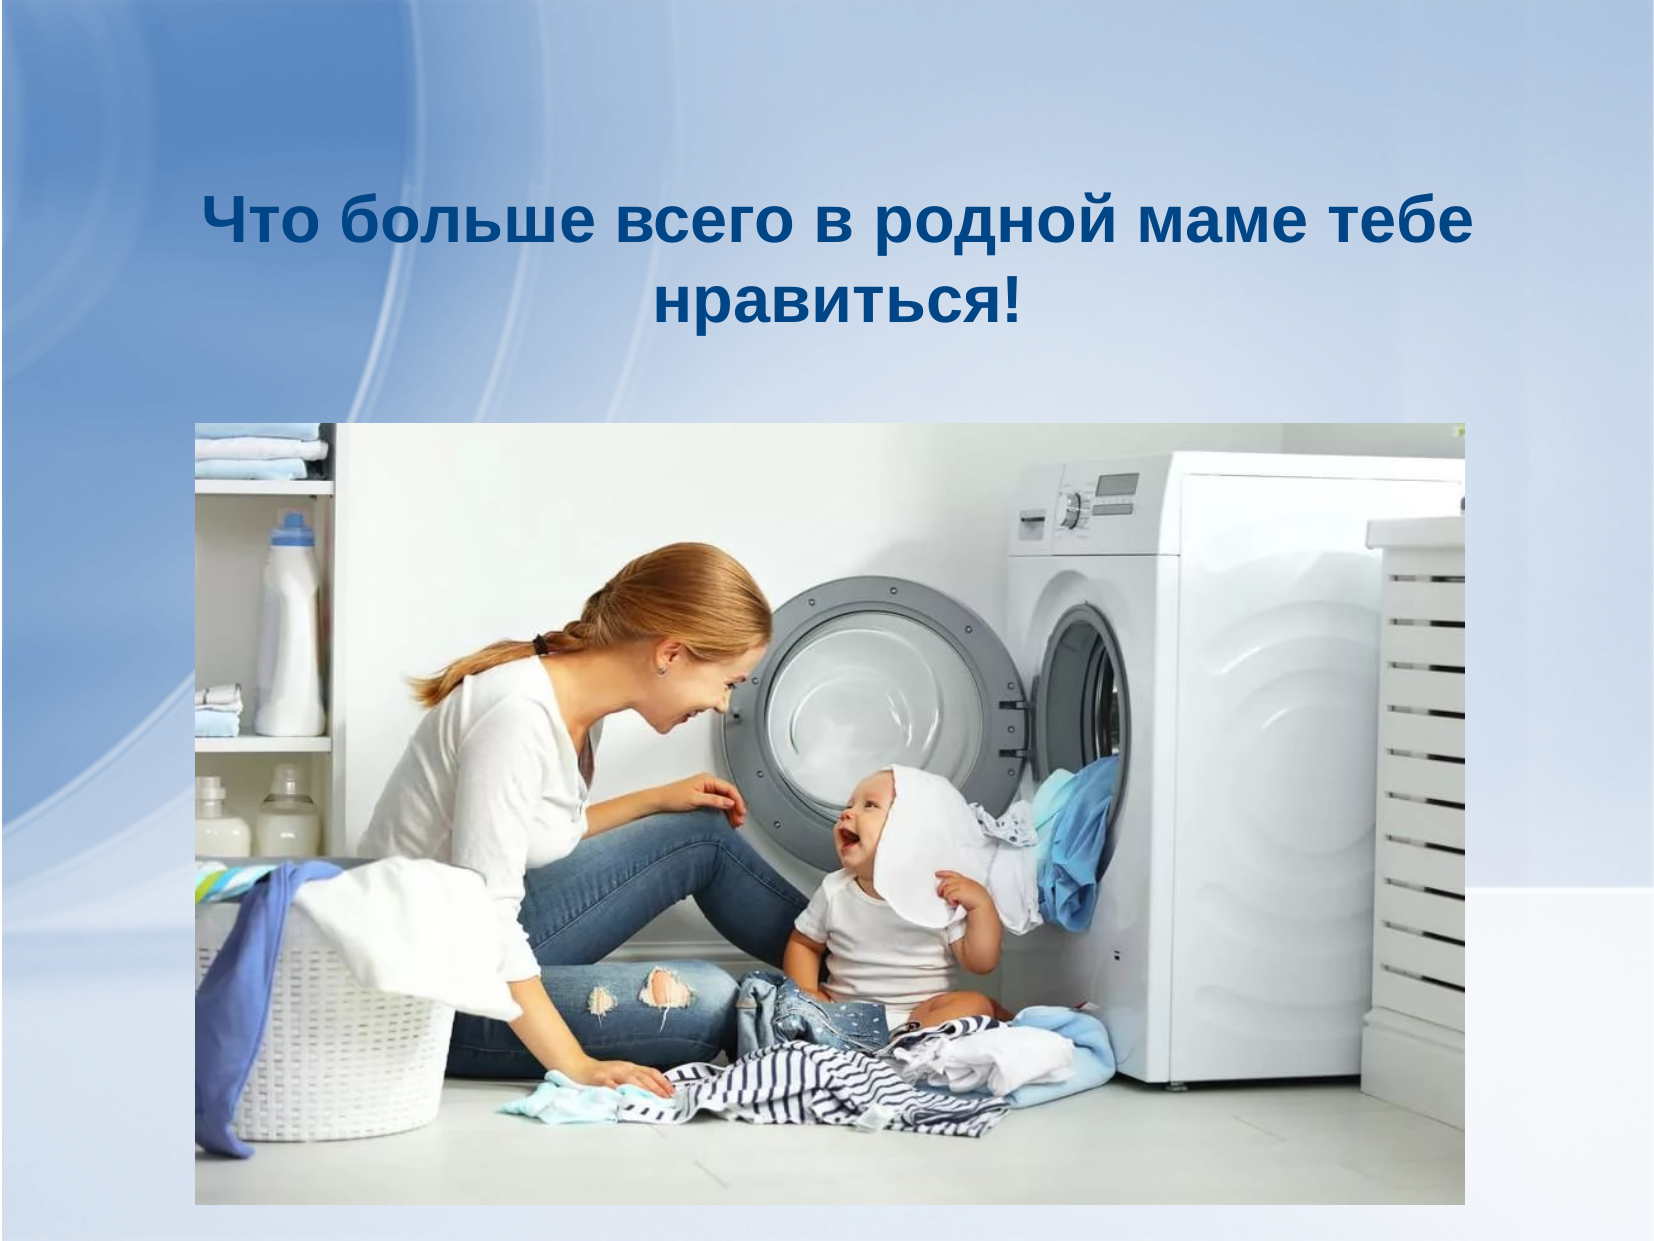

# Что больше всего в родной маме тебе нравиться!